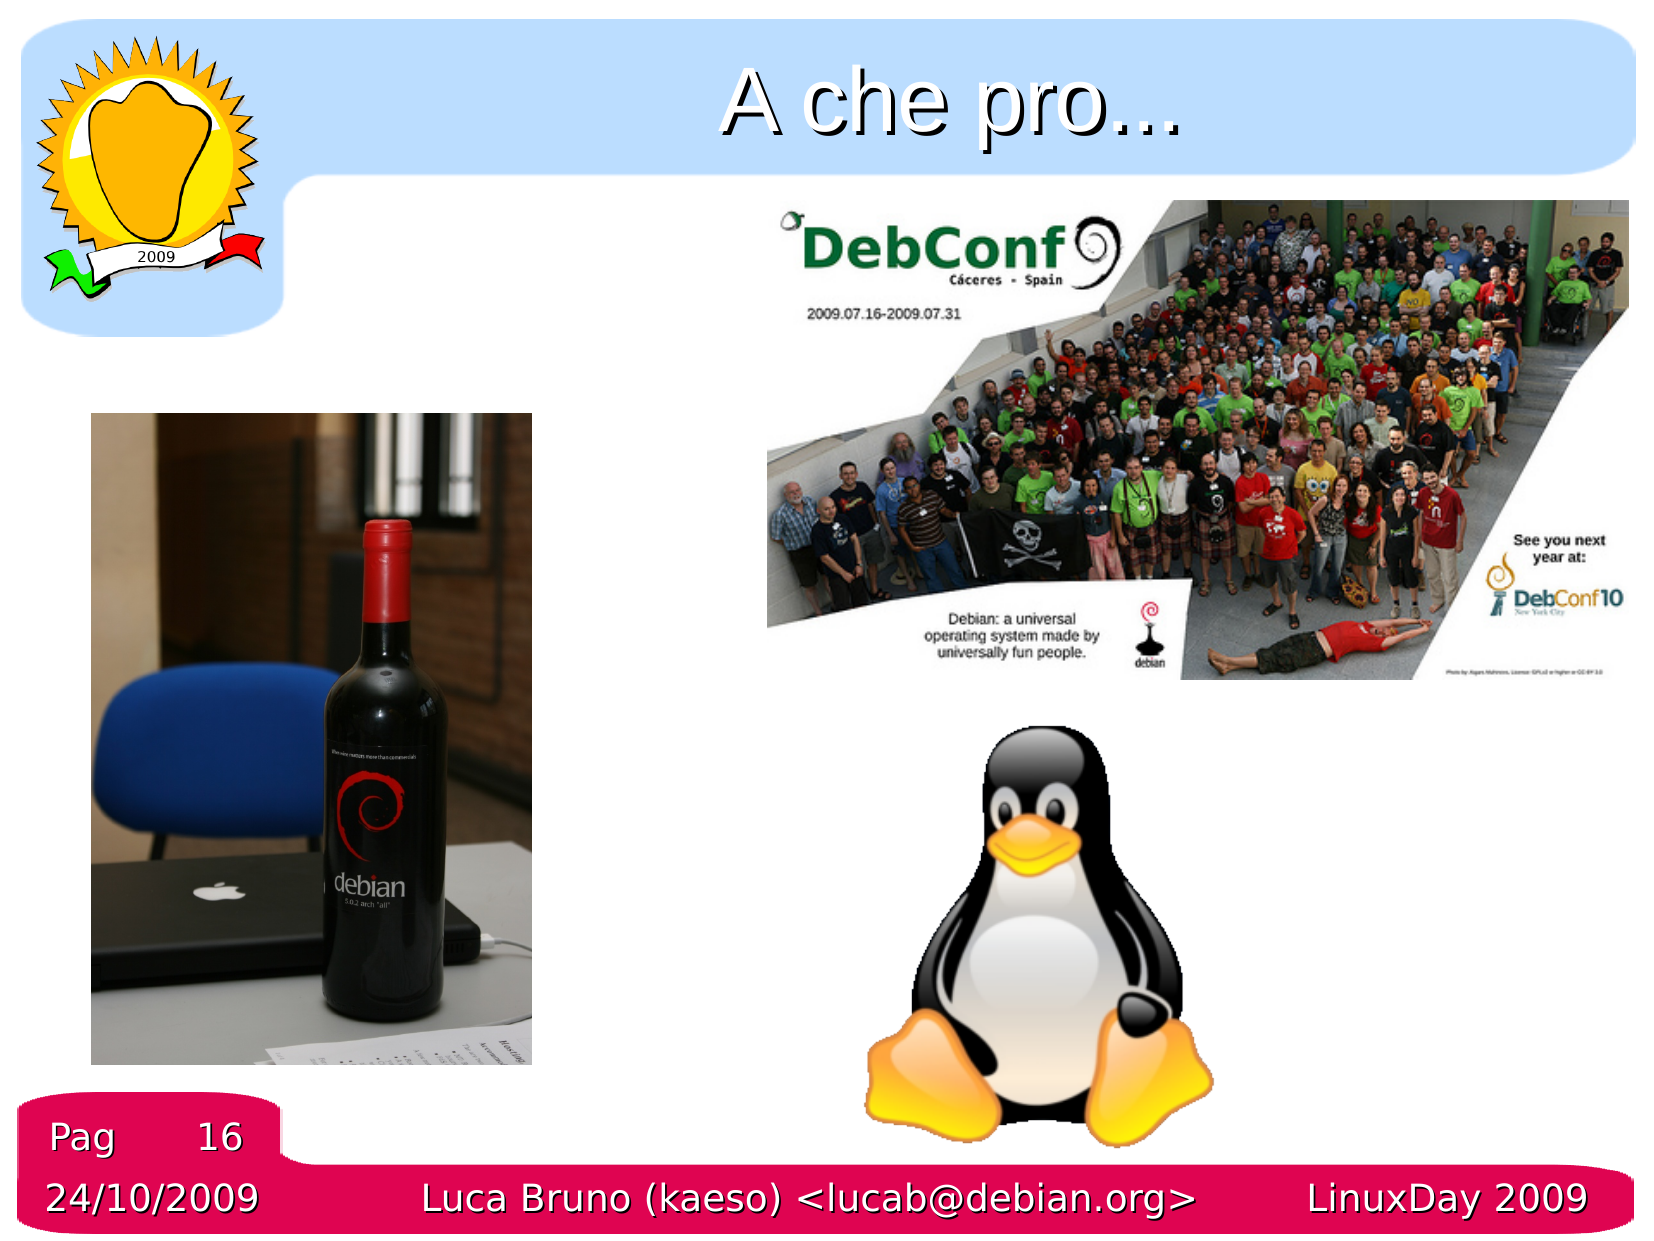

# A che pro...
Pag
Luca Bruno (kaeso) <lucab@debian.org> 		LinuxDay 2009
24/10/2009